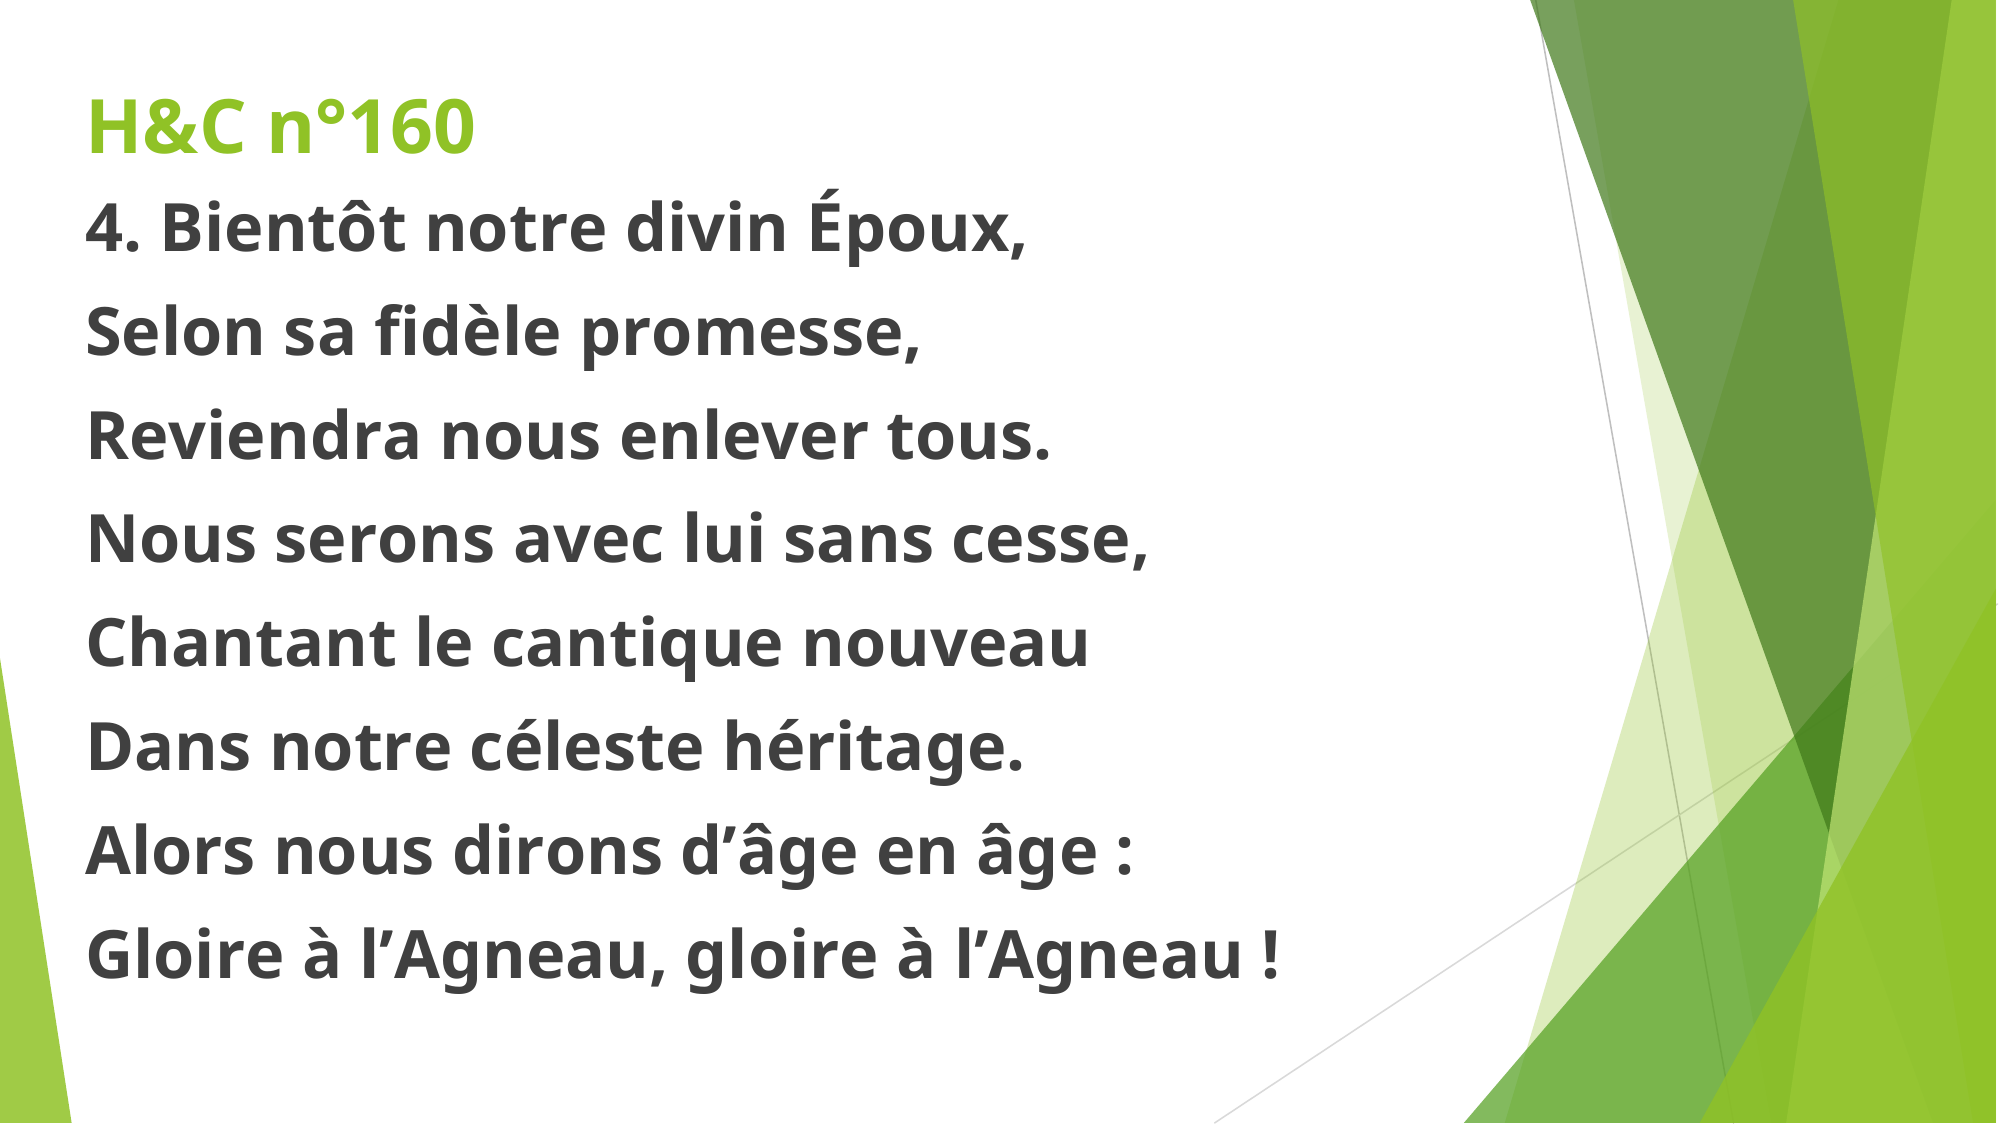

H&C n°160
4. Bientôt notre divin Époux,
Selon sa fidèle promesse,
Reviendra nous enlever tous.
Nous serons avec lui sans cesse,
Chantant le cantique nouveau
Dans notre céleste héritage.
Alors nous dirons d’âge en âge :
Gloire à l’Agneau, gloire à l’Agneau !